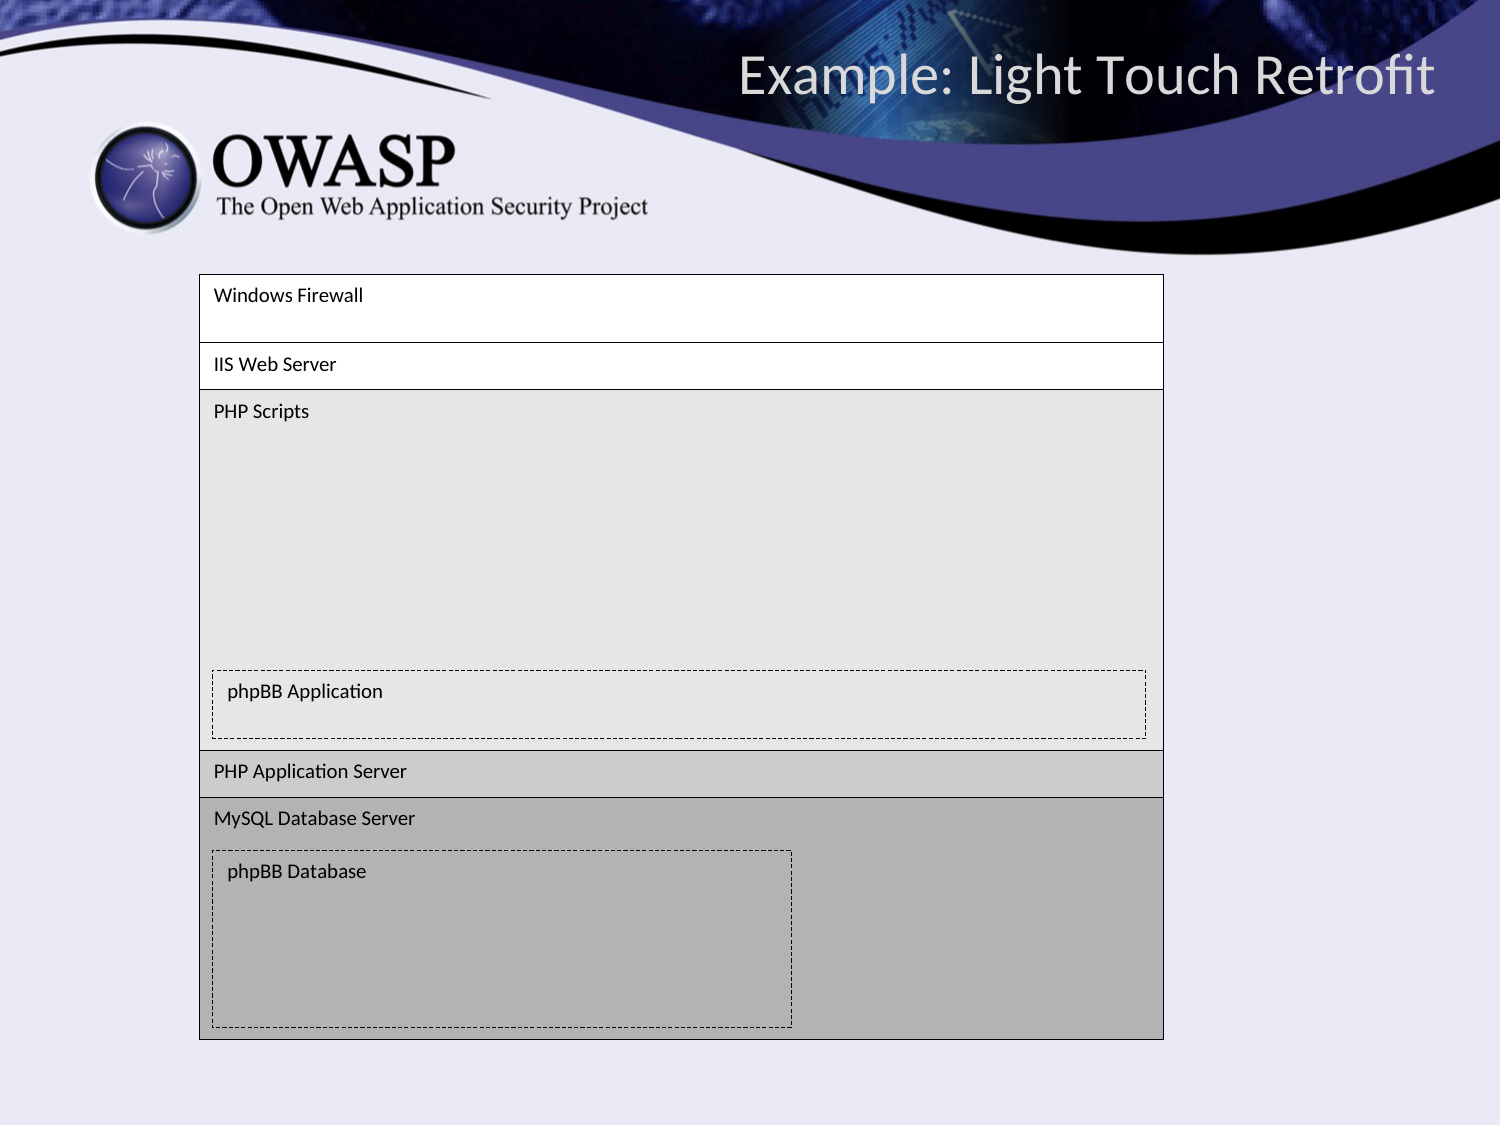

# Example: Light Touch Retrofit
Windows Firewall
IIS Web Server
PHP Scripts
phpBB Application
PHP Application Server
MySQL Database Server
phpBB Database